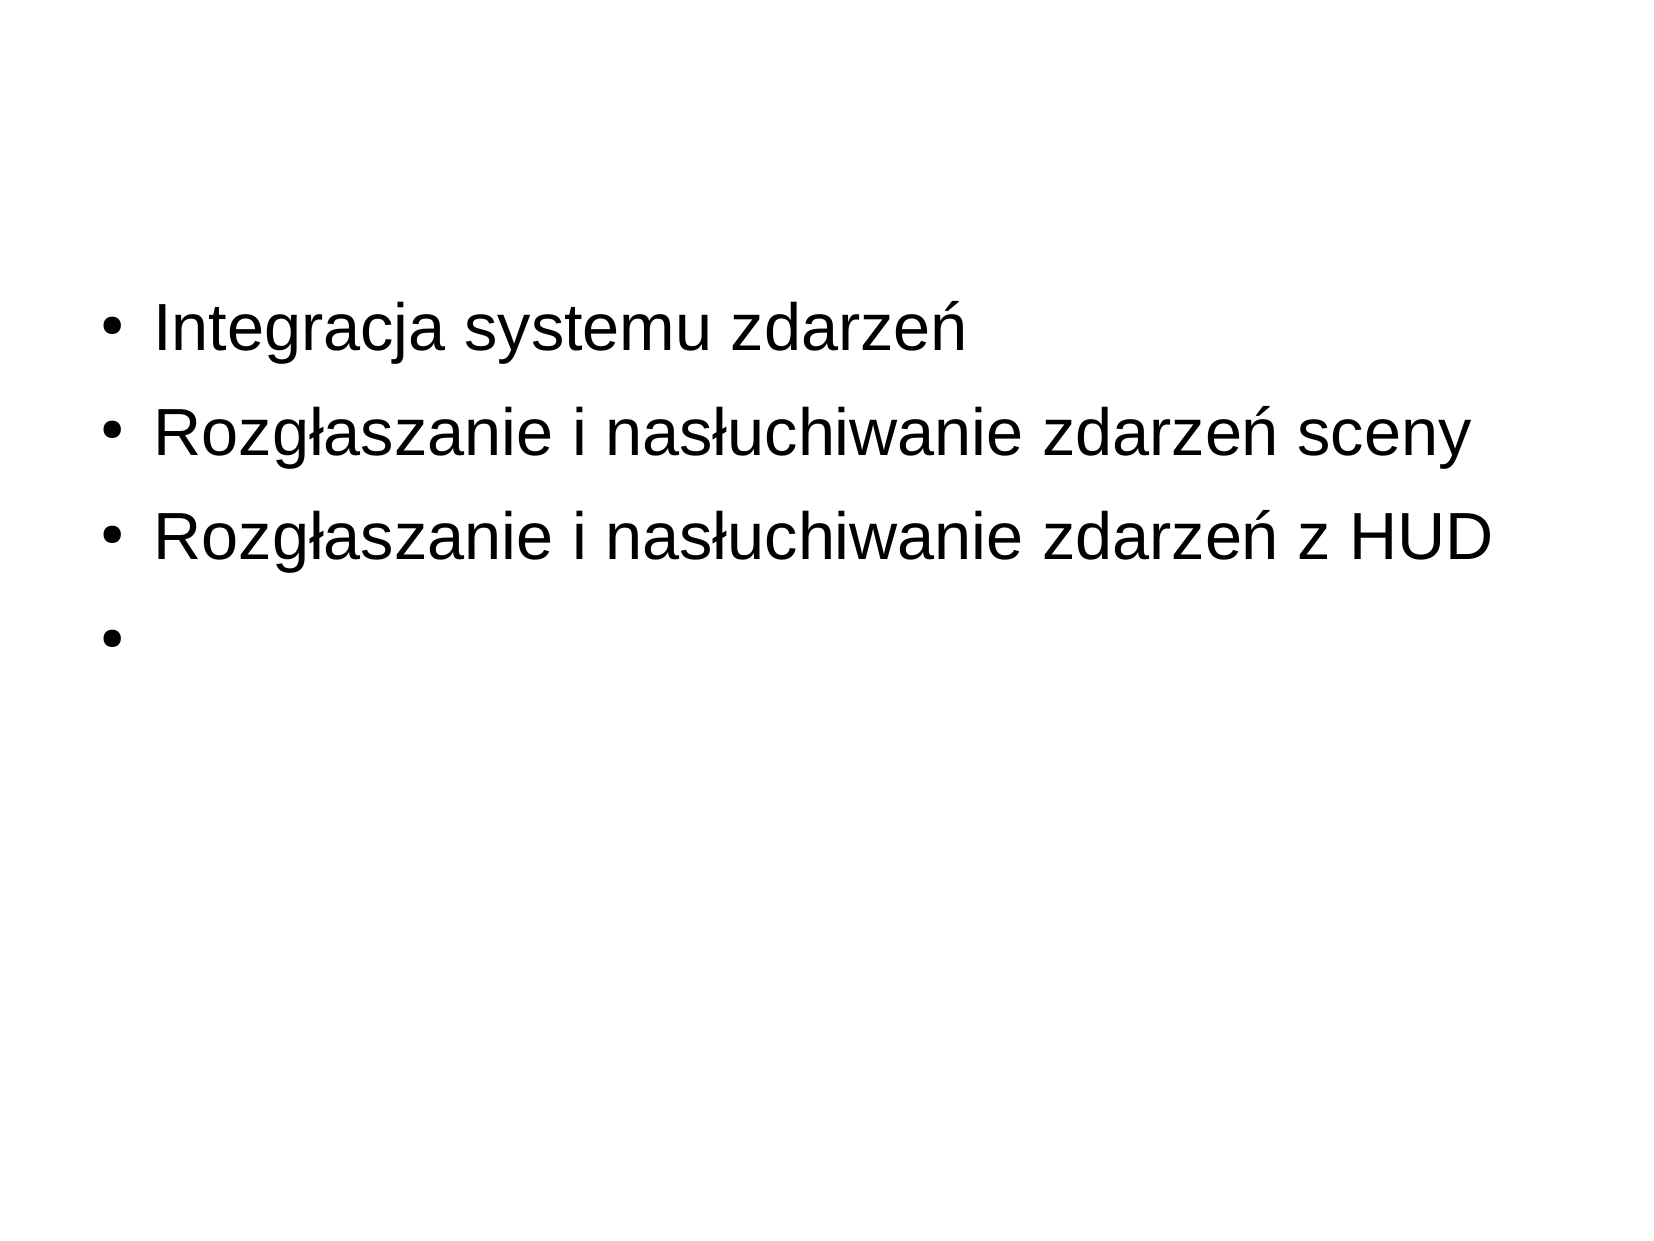

#
Integracja systemu zdarzeń
Rozgłaszanie i nasłuchiwanie zdarzeń sceny
Rozgłaszanie i nasłuchiwanie zdarzeń z HUD